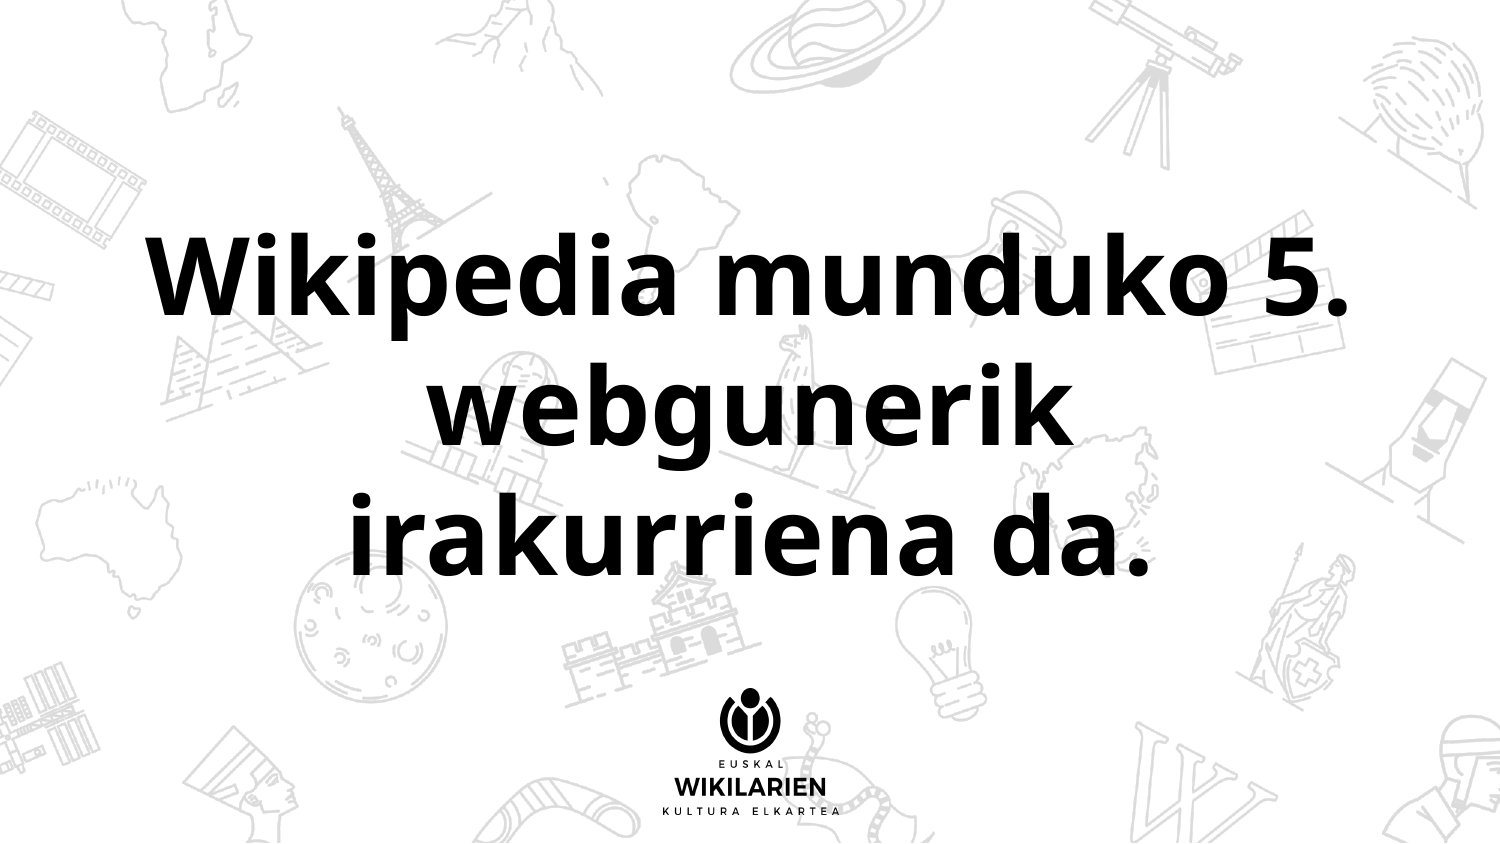

# Wikipedia munduko 5. webgunerik irakurriena da.